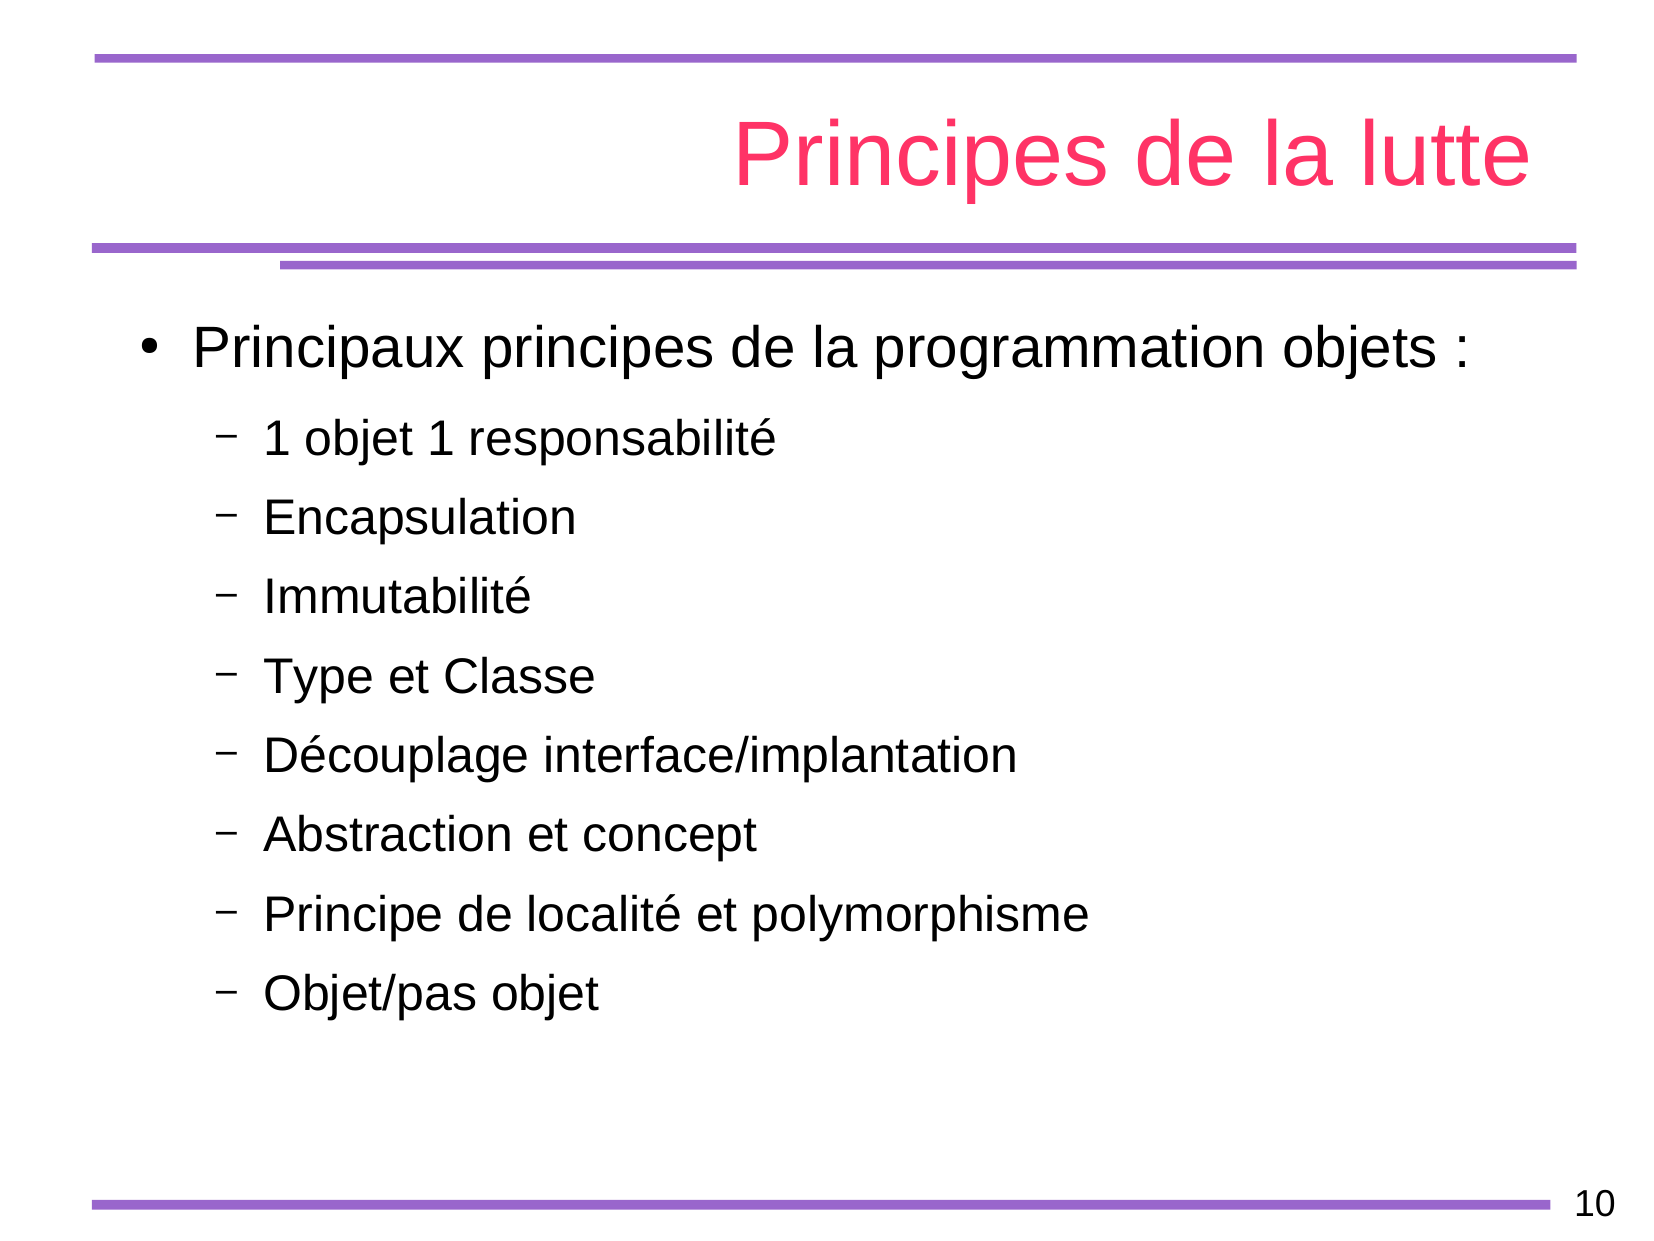

# Principes de la lutte
Principaux principes de la programmation objets :
1 objet 1 responsabilité
Encapsulation
Immutabilité
Type et Classe
Découplage interface/implantation
Abstraction et concept
Principe de localité et polymorphisme
Objet/pas objet